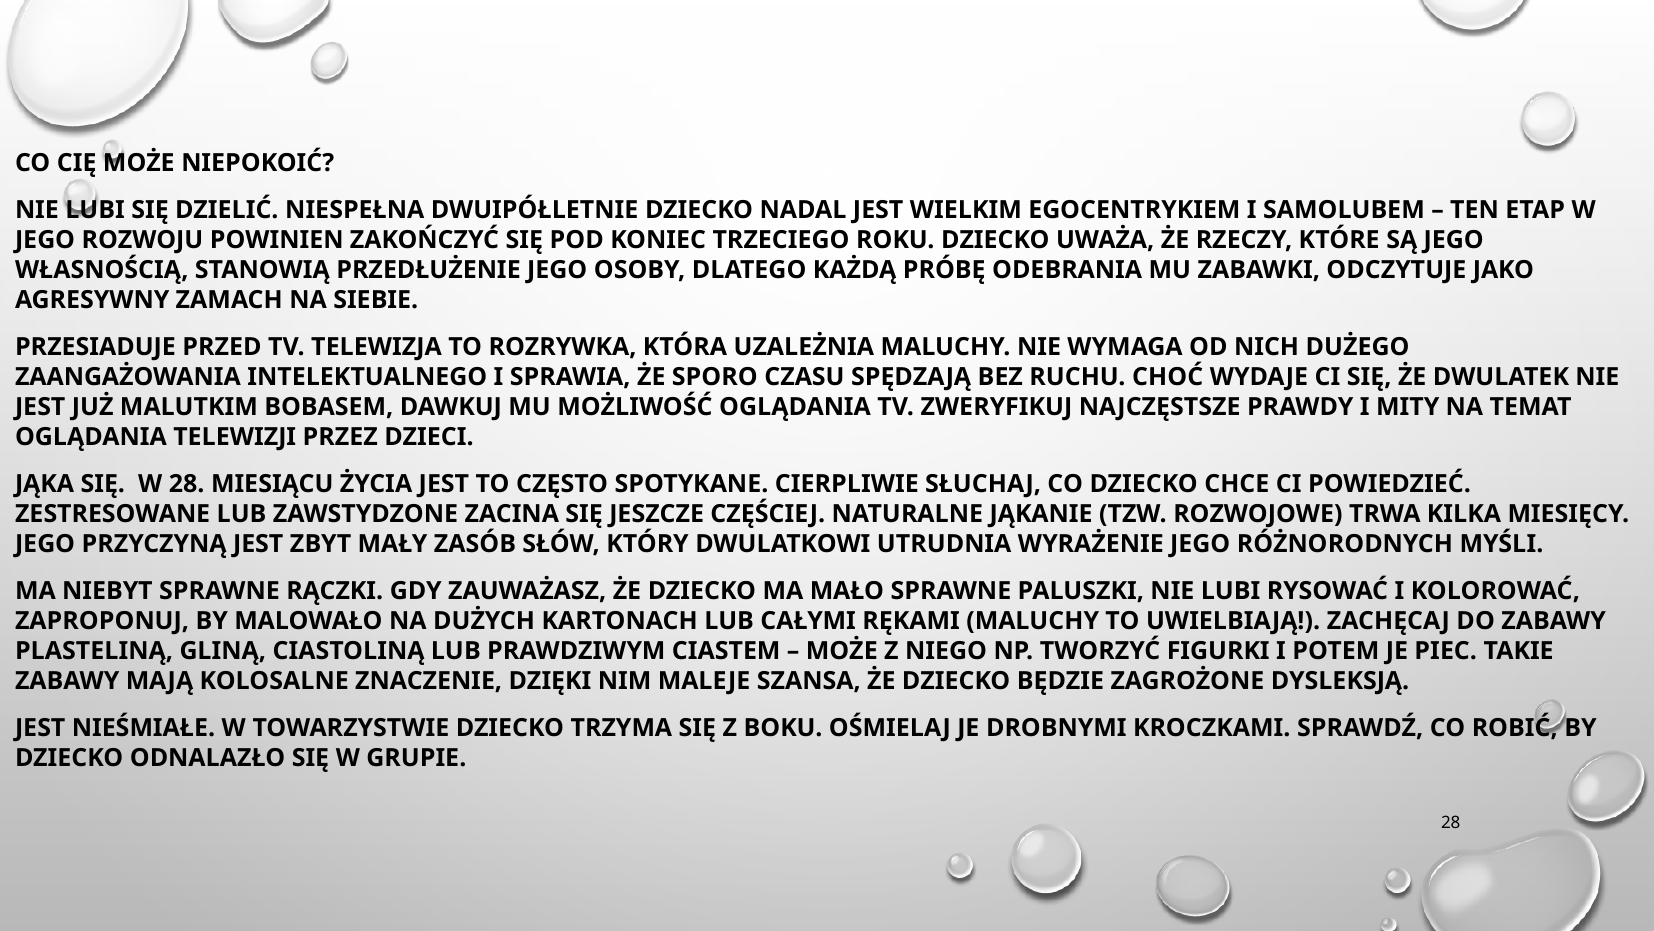

# Co cię może niepokoić?
Nie lubi się dzielić. Niespełna dwuipółletnie dziecko nadal jest wielkim egocentrykiem i samolubem – ten etap w jego rozwoju powinien zakończyć się pod koniec trzeciego roku. Dziecko uważa, że rzeczy, które są jego własnością, stanowią przedłużenie jego osoby, dlatego każdą próbę odebrania mu zabawki, odczytuje jako agresywny zamach na siebie.
Przesiaduje przed TV. Telewizja to rozrywka, która uzależnia maluchy. Nie wymaga od nich dużego zaangażowania intelektualnego i sprawia, że sporo czasu spędzają bez ruchu. Choć wydaje ci się, że dwulatek nie jest już malutkim bobasem, dawkuj mu możliwość oglądania TV. Zweryfikuj najczęstsze prawdy i mity na temat oglądania telewizji przez dzieci.
Jąka się. W 28. miesiącu życia jest to często spotykane. Cierpliwie słuchaj, co dziecko chce ci powiedzieć. Zestresowane lub zawstydzone zacina się jeszcze częściej. Naturalne jąkanie (tzw. rozwojowe) trwa kilka miesięcy. Jego przyczyną jest zbyt mały zasób słów, który dwulatkowi utrudnia wyrażenie jego różnorodnych myśli.
Ma niebyt sprawne rączki. Gdy zauważasz, że dziecko ma mało sprawne paluszki, nie lubi rysować i kolorować, zaproponuj, by malowało na dużych kartonach lub całymi rękami (maluchy to uwielbiają!). Zachęcaj do zabawy plasteliną, gliną, ciastoliną lub prawdziwym ciastem – może z niego np. tworzyć figurki i potem je piec. Takie zabawy mają kolosalne znaczenie, dzięki nim maleje szansa, że dziecko będzie zagrożone dysleksją.
Jest nieśmiałe. W towarzystwie dziecko trzyma się z boku. Ośmielaj je drobnymi kroczkami. Sprawdź, co robić, by dziecko odnalazło się w grupie.
27